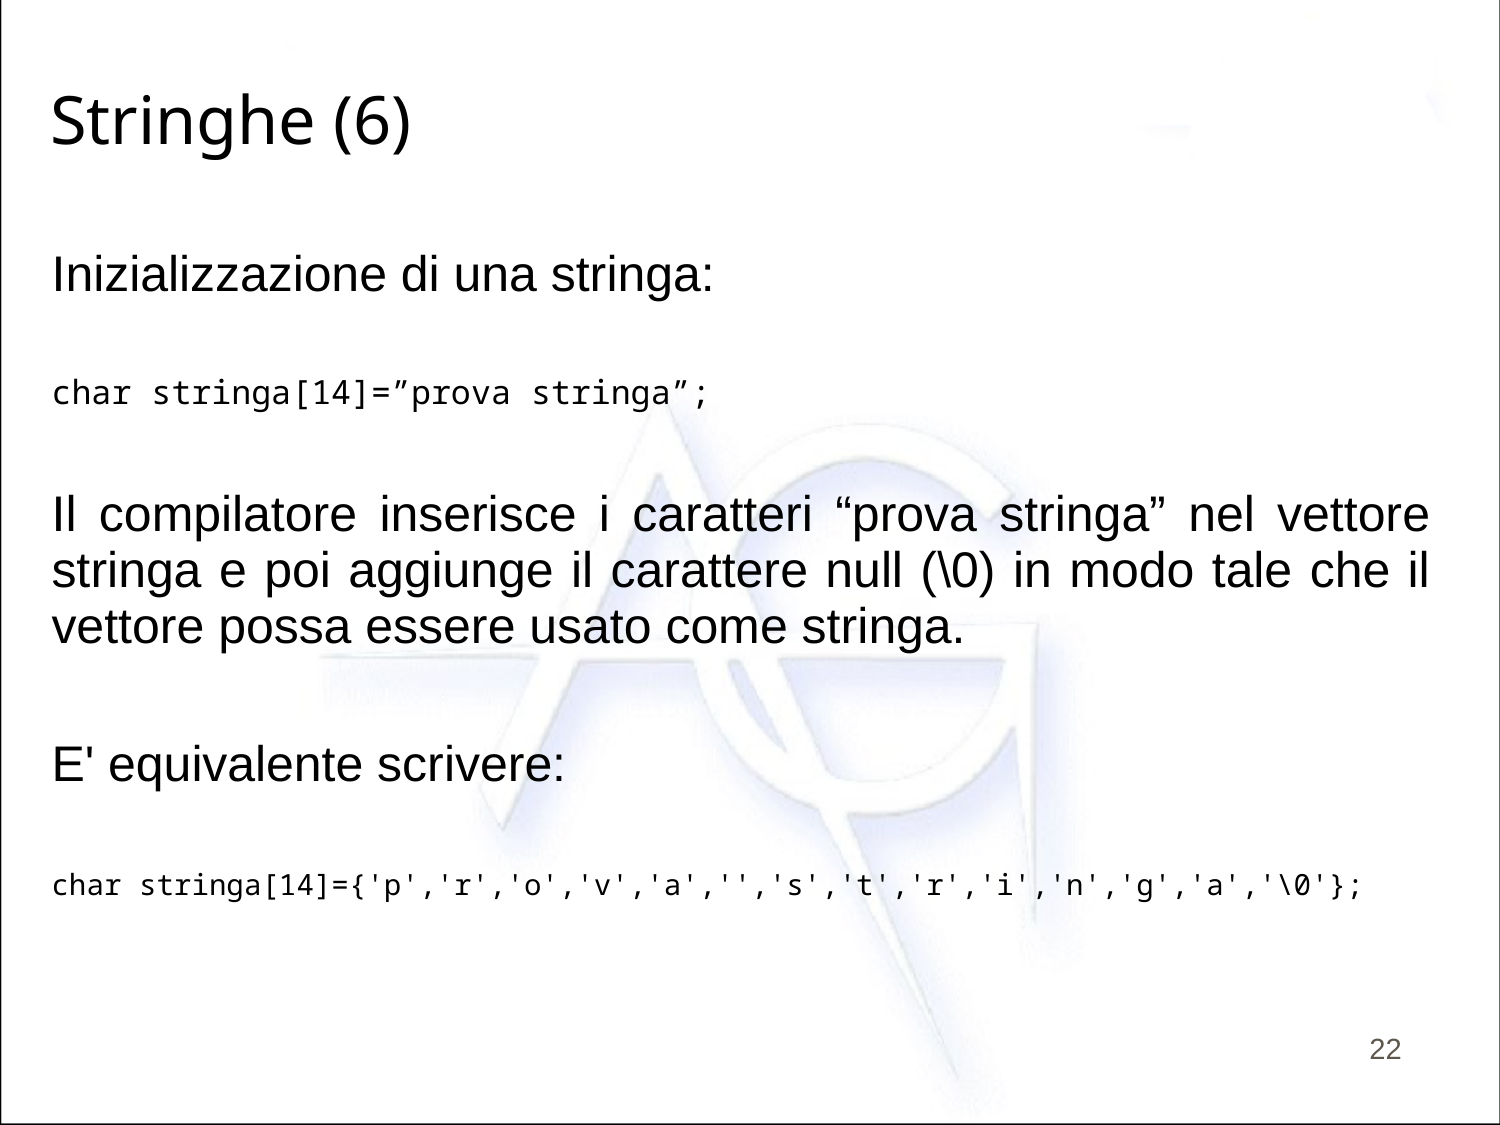

# Stringhe (6)
Inizializzazione di una stringa:
char stringa[14]=”prova stringa”;
Il compilatore inserisce i caratteri “prova stringa” nel vettore stringa e poi aggiunge il carattere null (\0) in modo tale che il vettore possa essere usato come stringa.
E' equivalente scrivere:
char stringa[14]={'p','r','o','v','a','','s','t','r','i','n','g','a','\0'};
22